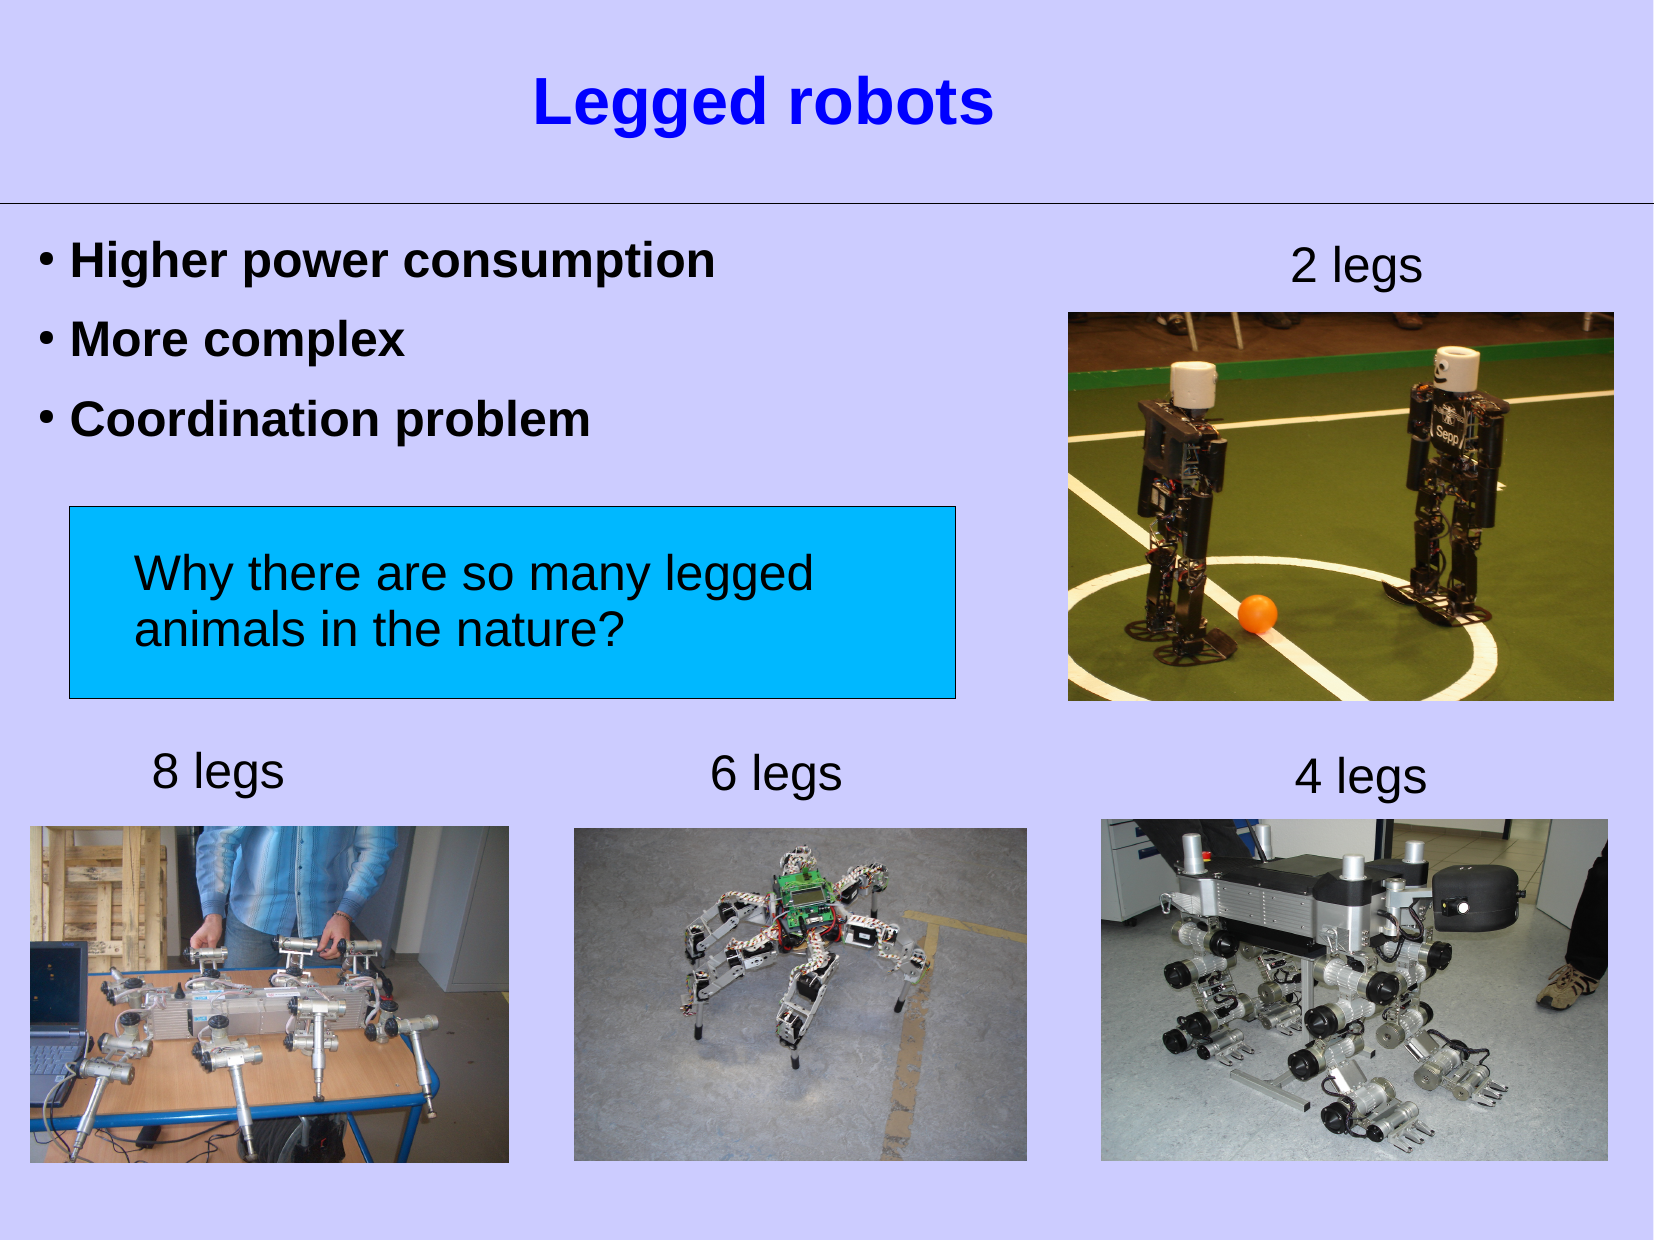

# Legged robots
 Higher power consumption
 More complex
 Coordination problem
2 legs
Why there are so many legged animals in the nature?
8 legs
6 legs
4 legs